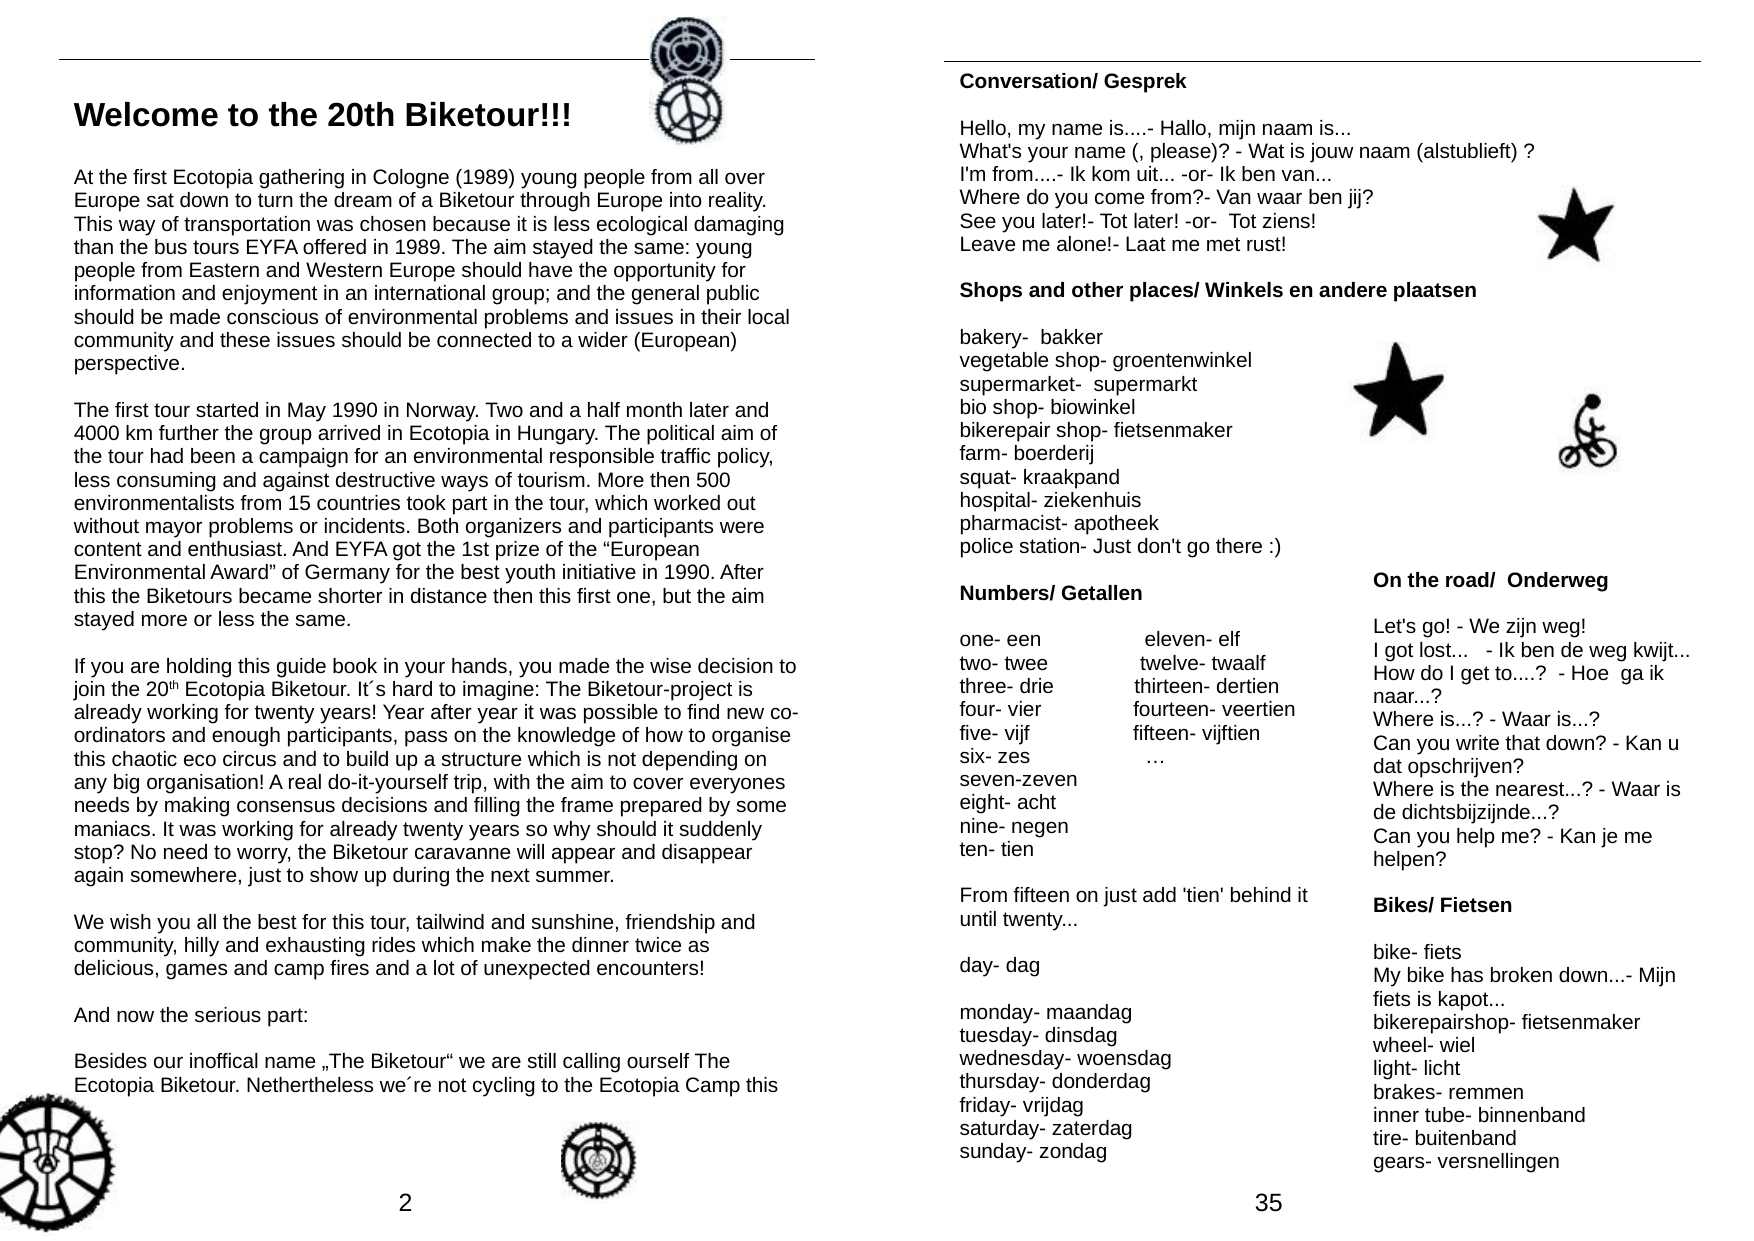

Conversation/ Gesprek
Hello, my name is....- Hallo, mijn naam is...
What's your name (, please)? - Wat is jouw naam (alstublieft) ?
I'm from....- Ik kom uit... -or- Ik ben van...
Where do you come from?- Van waar ben jij?
See you later!- Tot later! -or- Tot ziens!
Leave me alone!- Laat me met rust!
Shops and other places/ Winkels en andere plaatsen
bakery- bakker
vegetable shop- groentenwinkel
supermarket- supermarkt
bio shop- biowinkel
bikerepair shop- fietsenmaker
farm- boerderij
squat- kraakpand
hospital- ziekenhuis
pharmacist- apotheek
police station- Just don't go there :)
Numbers/ Getallen
one- een eleven- elf
two- twee twelve- twaalf
three- drie thirteen- dertien
four- vier fourteen- veertien
five- vijf fifteen- vijftien
six- zes …
seven-zeven
eight- acht
nine- negen
ten- tien
From fifteen on just add 'tien' behind it
until twenty...
day- dag
monday- maandag
tuesday- dinsdag
wednesday- woensdag
thursday- donderdag
friday- vrijdag
saturday- zaterdag
sunday- zondag
Welcome to the 20th Biketour!!!
At the first Ecotopia gathering in Cologne (1989) young people from all over Europe sat down to turn the dream of a Biketour through Europe into reality. This way of transportation was chosen because it is less ecological damaging than the bus tours EYFA offered in 1989. The aim stayed the same: young people from Eastern and Western Europe should have the opportunity for information and enjoyment in an international group; and the general public should be made conscious of environmental problems and issues in their local community and these issues should be connected to a wider (European) perspective.
The first tour started in May 1990 in Norway. Two and a half month later and 4000 km further the group arrived in Ecotopia in Hungary. The political aim of the tour had been a campaign for an environmental responsible traffic policy, less consuming and against destructive ways of tourism. More then 500 environmentalists from 15 countries took part in the tour, which worked out without mayor problems or incidents. Both organizers and participants were content and enthusiast. And EYFA got the 1st prize of the “European Environmental Award” of Germany for the best youth initiative in 1990. After this the Biketours became shorter in distance then this first one, but the aim stayed more or less the same.
If you are holding this guide book in your hands, you made the wise decision to join the 20th Ecotopia Biketour. It´s hard to imagine: The Biketour-project is already working for twenty years! Year after year it was possible to find new co-ordinators and enough participants, pass on the knowledge of how to organise this chaotic eco circus and to build up a structure which is not depending on any big organisation! A real do-it-yourself trip, with the aim to cover everyones needs by making consensus decisions and filling the frame prepared by some maniacs. It was working for already twenty years so why should it suddenly stop? No need to worry, the Biketour caravanne will appear and disappear again somewhere, just to show up during the next summer.
We wish you all the best for this tour, tailwind and sunshine, friendship and community, hilly and exhausting rides which make the dinner twice as delicious, games and camp fires and a lot of unexpected encounters!
And now the serious part:
Besides our inoffical name „The Biketour“ we are still calling ourself The Ecotopia Biketour. Nethertheless we´re not cycling to the Ecotopia Camp this
On the road/ Onderweg
Let's go! - We zijn weg!
I got lost... - Ik ben de weg kwijt...
How do I get to....? - Hoe ga ik
naar...?
Where is...? - Waar is...?
Can you write that down? - Kan u
dat opschrijven?
Where is the nearest...? - Waar is
de dichtsbijzijnde...?
Can you help me? - Kan je me
helpen?
Bikes/ Fietsen
bike- fiets
My bike has broken down...- Mijn
fiets is kapot...
bikerepairshop- fietsenmaker
wheel- wiel
light- licht
brakes- remmen
inner tube- binnenband
tire- buitenband
gears- versnellingen
2
35